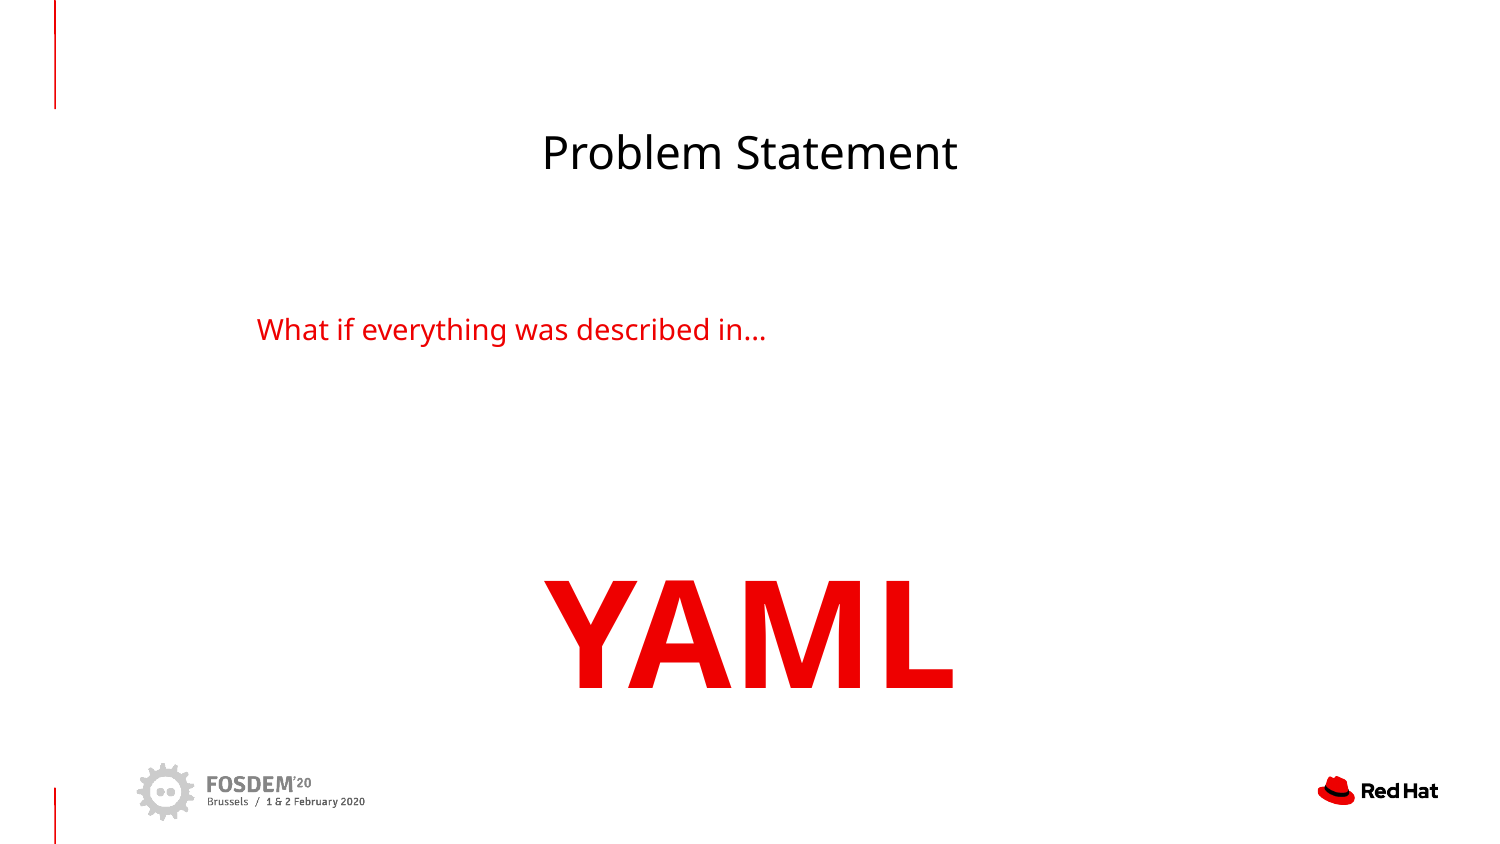

#
Problem Statement
What if everything was described in...
YAML